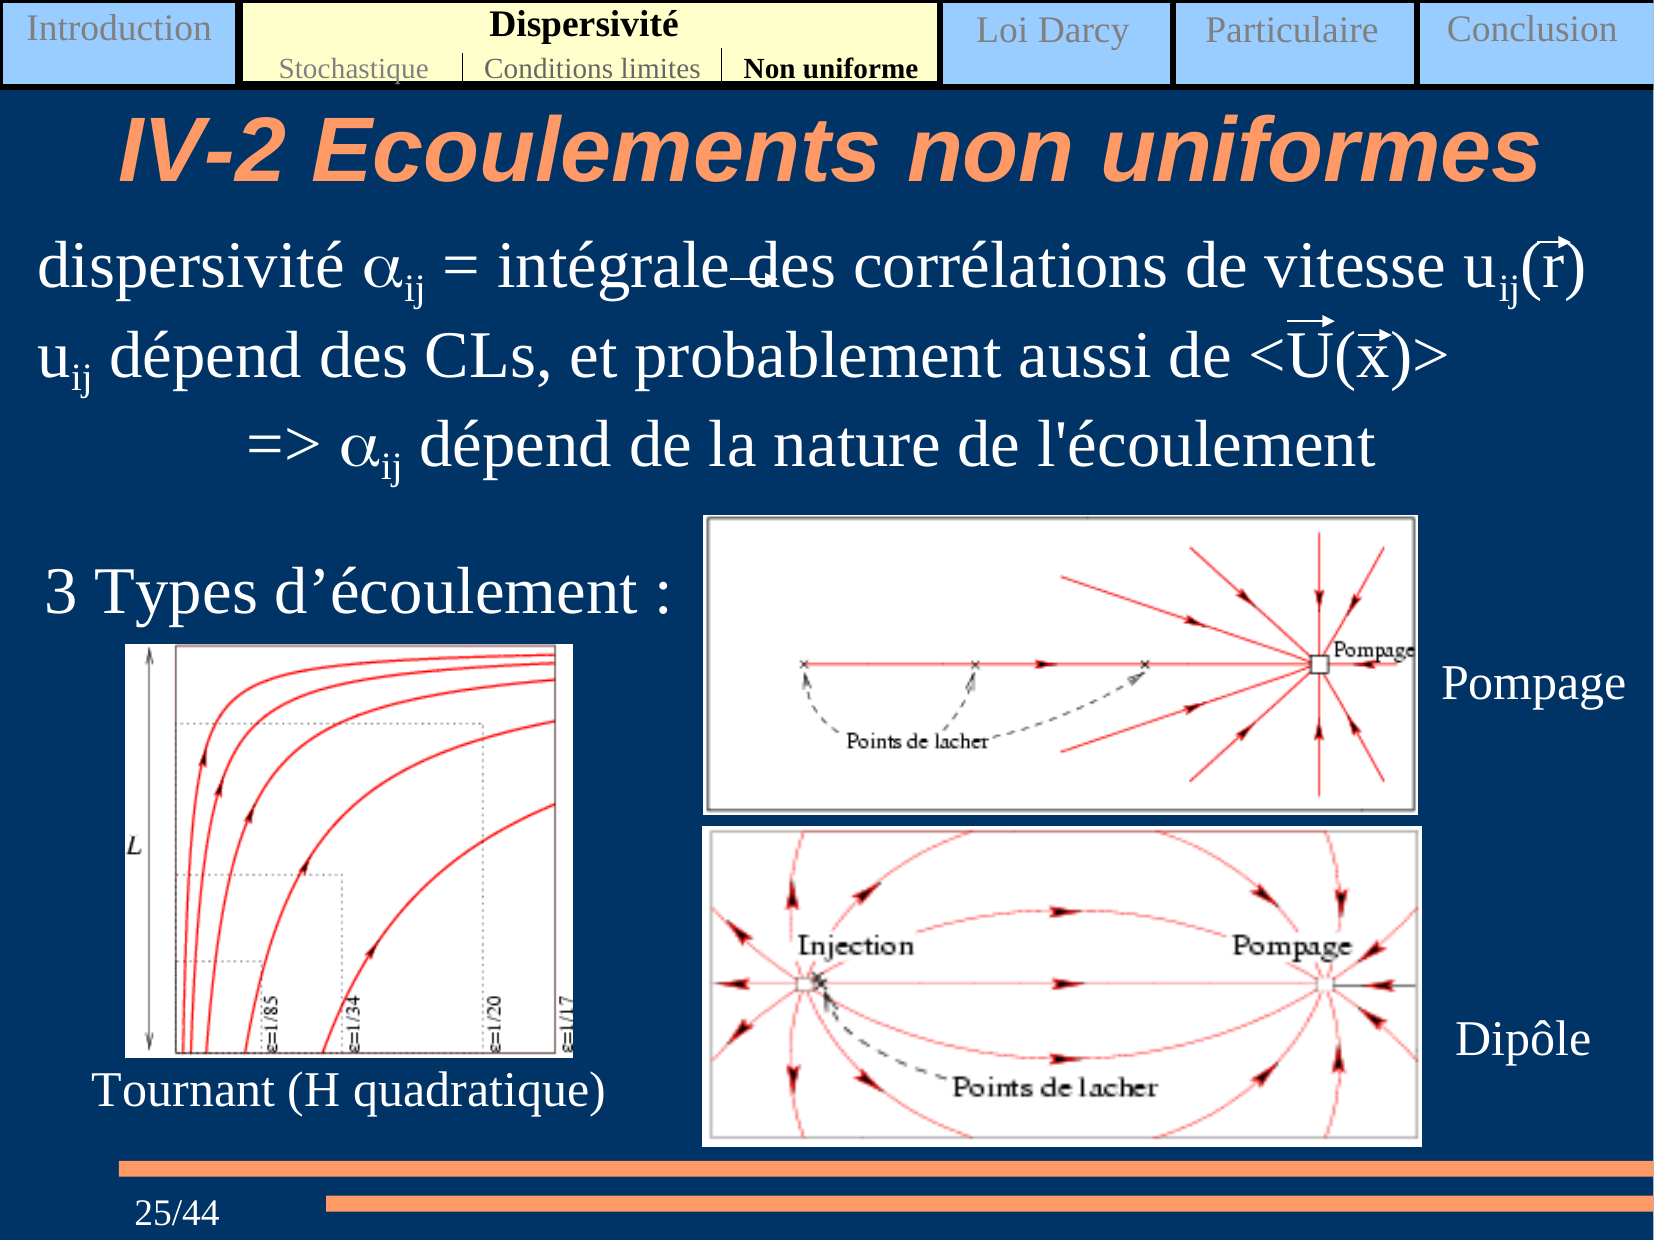

Dispersivité
Introduction
Conclusion
Loi Darcy
Particulaire
Stochastique
Conditions limites
Non uniforme
IV-2 Ecoulements non uniformes
dispersivité aij = intégrale des corrélations de vitesse uij(r)
uij dépend des CLs, et probablement aussi de <U(x)>
=> aij dépend de la nature de l'écoulement
3 Types d’écoulement :
Pompage
Dipôle
Tournant (H quadratique)